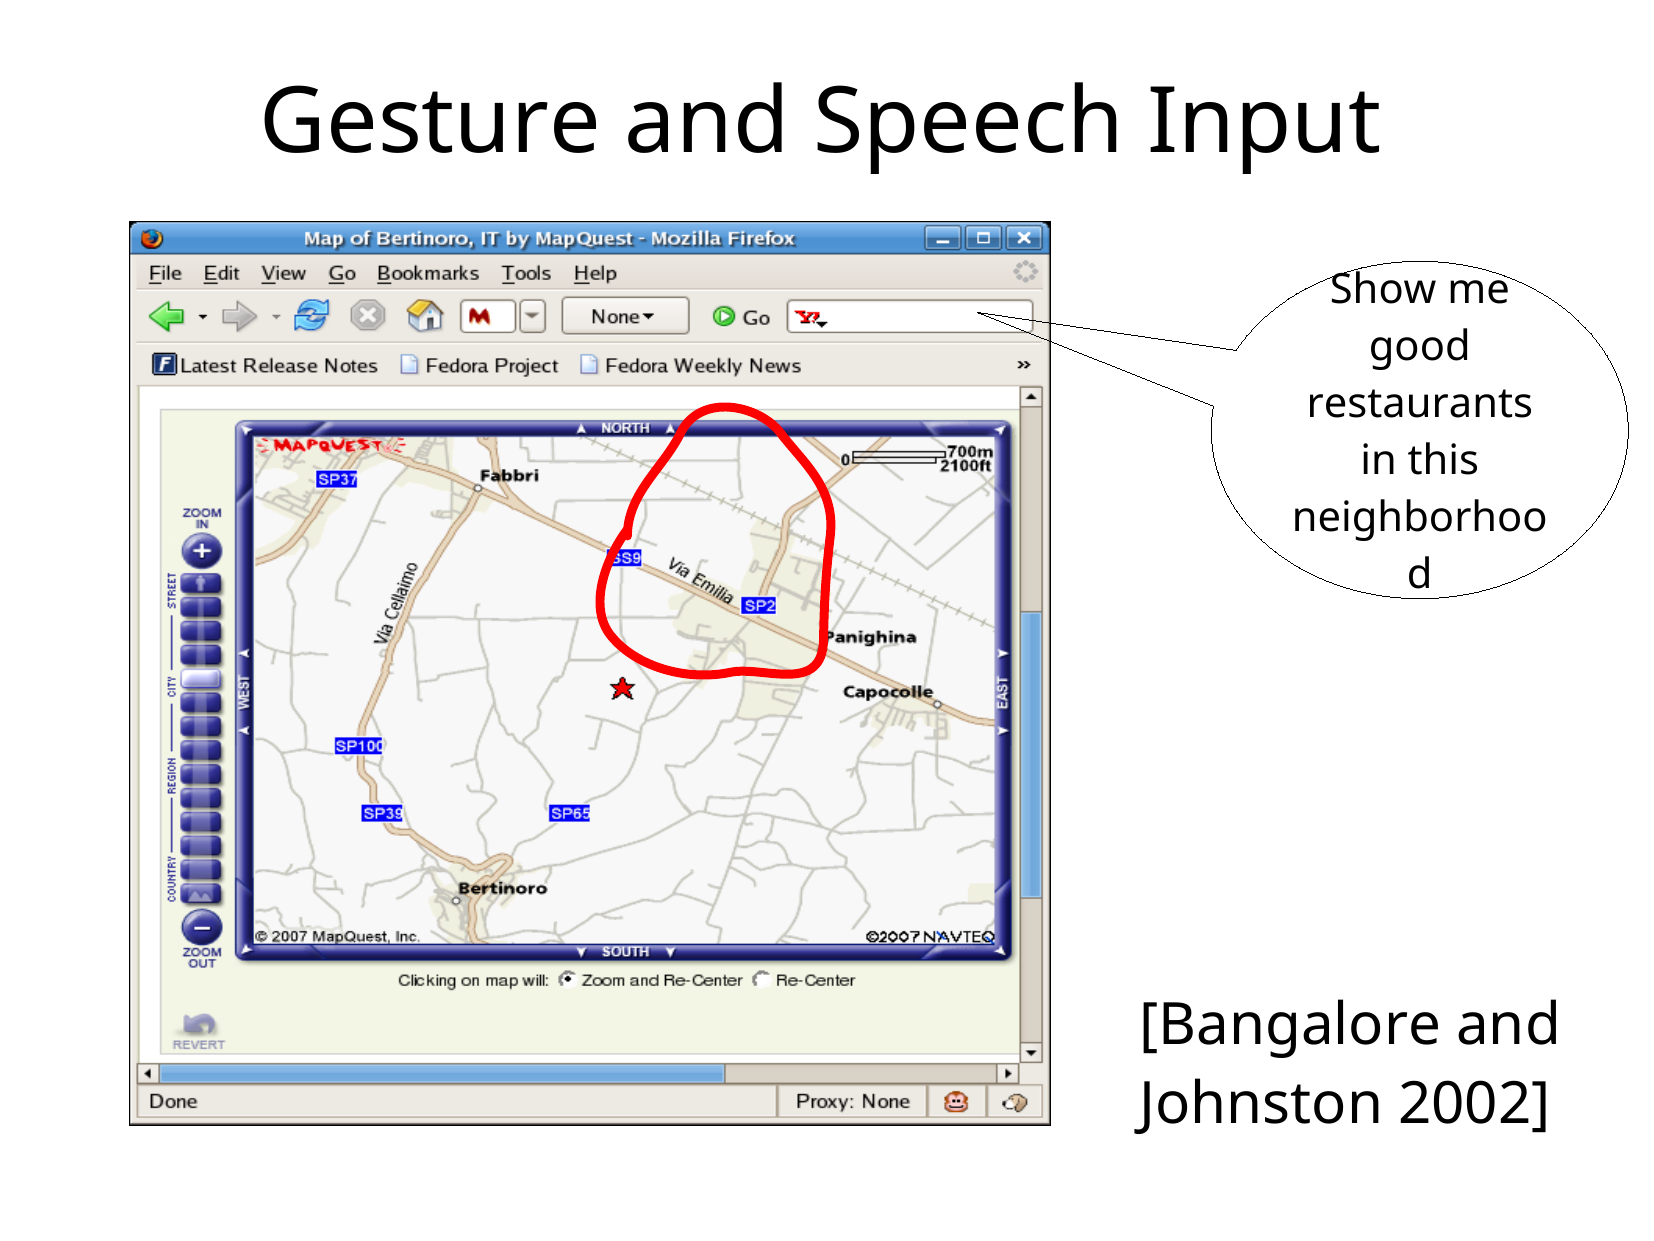

# Gesture and Speech Input
Show me good restaurants in this neighborhood
[Bangalore and Johnston 2002]